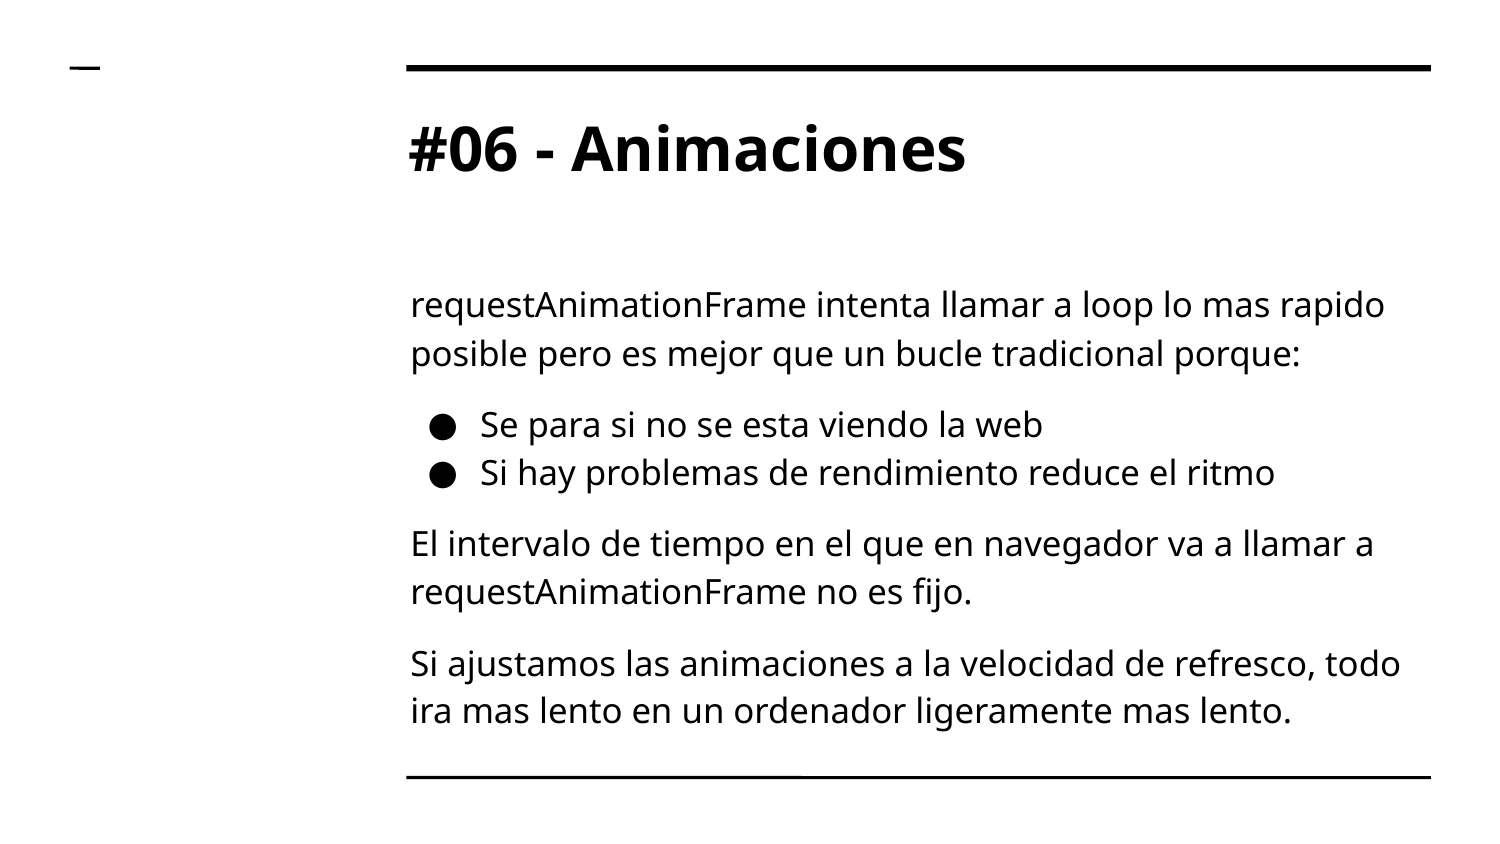

# #06 - Animaciones
requestAnimationFrame intenta llamar a loop lo mas rapido posible pero es mejor que un bucle tradicional porque:
Se para si no se esta viendo la web
Si hay problemas de rendimiento reduce el ritmo
El intervalo de tiempo en el que en navegador va a llamar a requestAnimationFrame no es fijo.
Si ajustamos las animaciones a la velocidad de refresco, todo ira mas lento en un ordenador ligeramente mas lento.